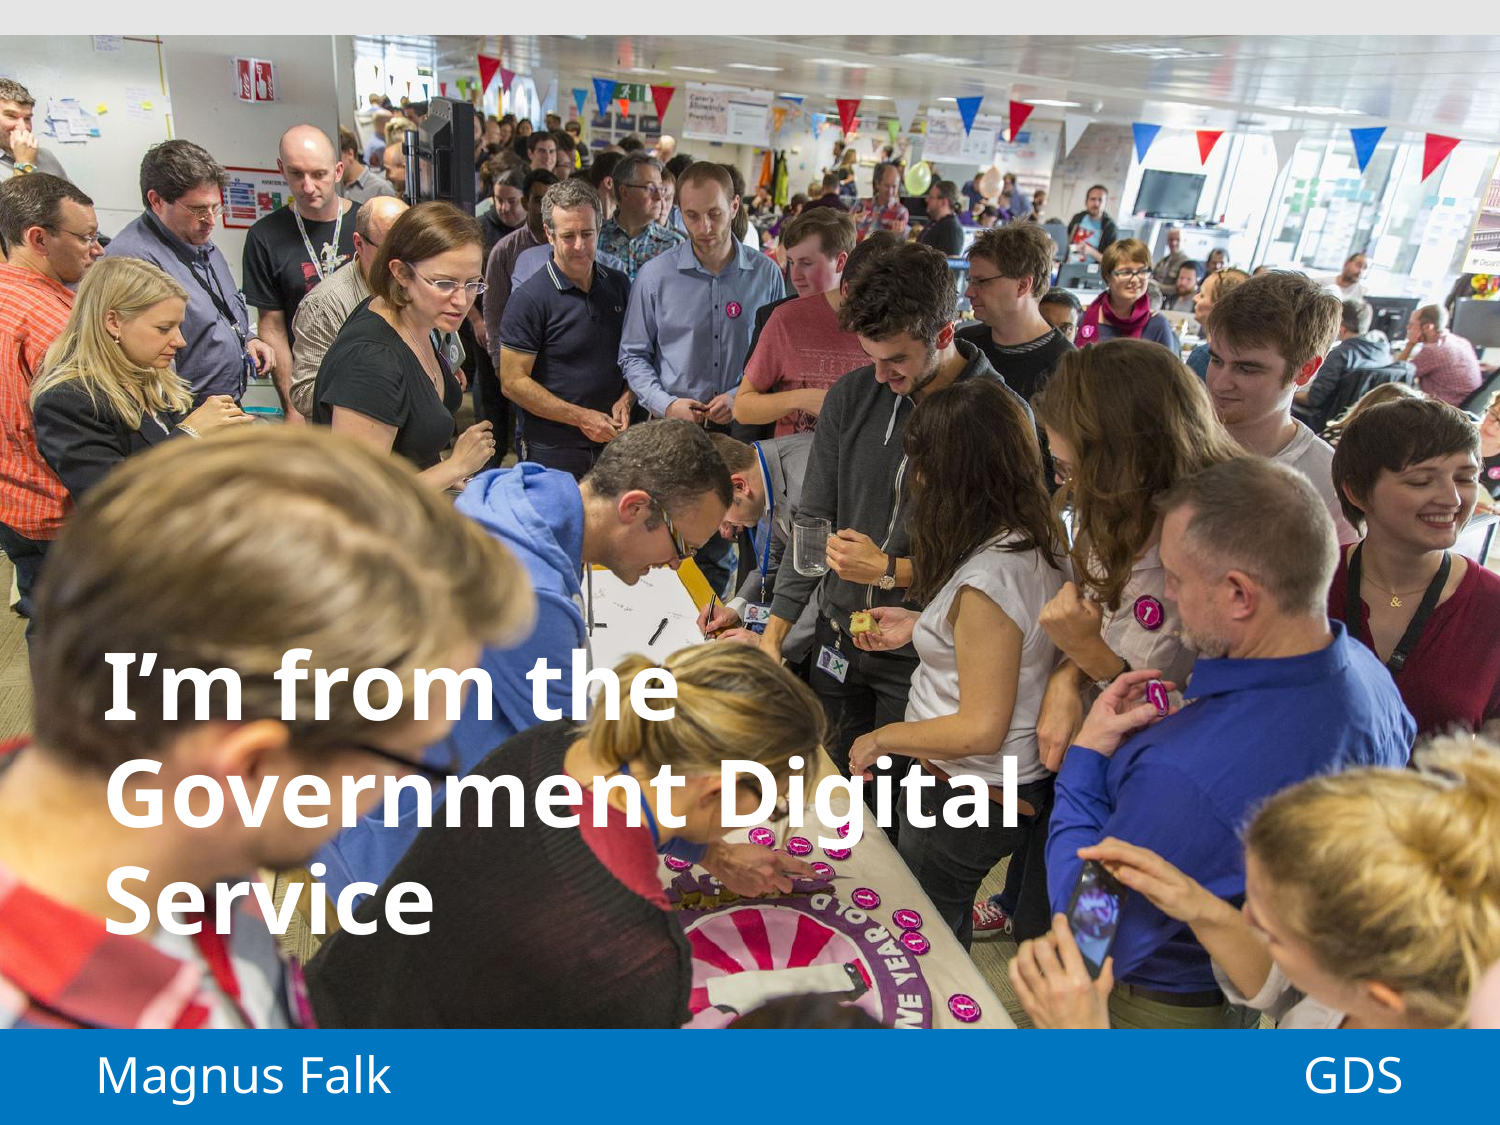

I’m from the Government Digital Service
Magnus Falk
GDS